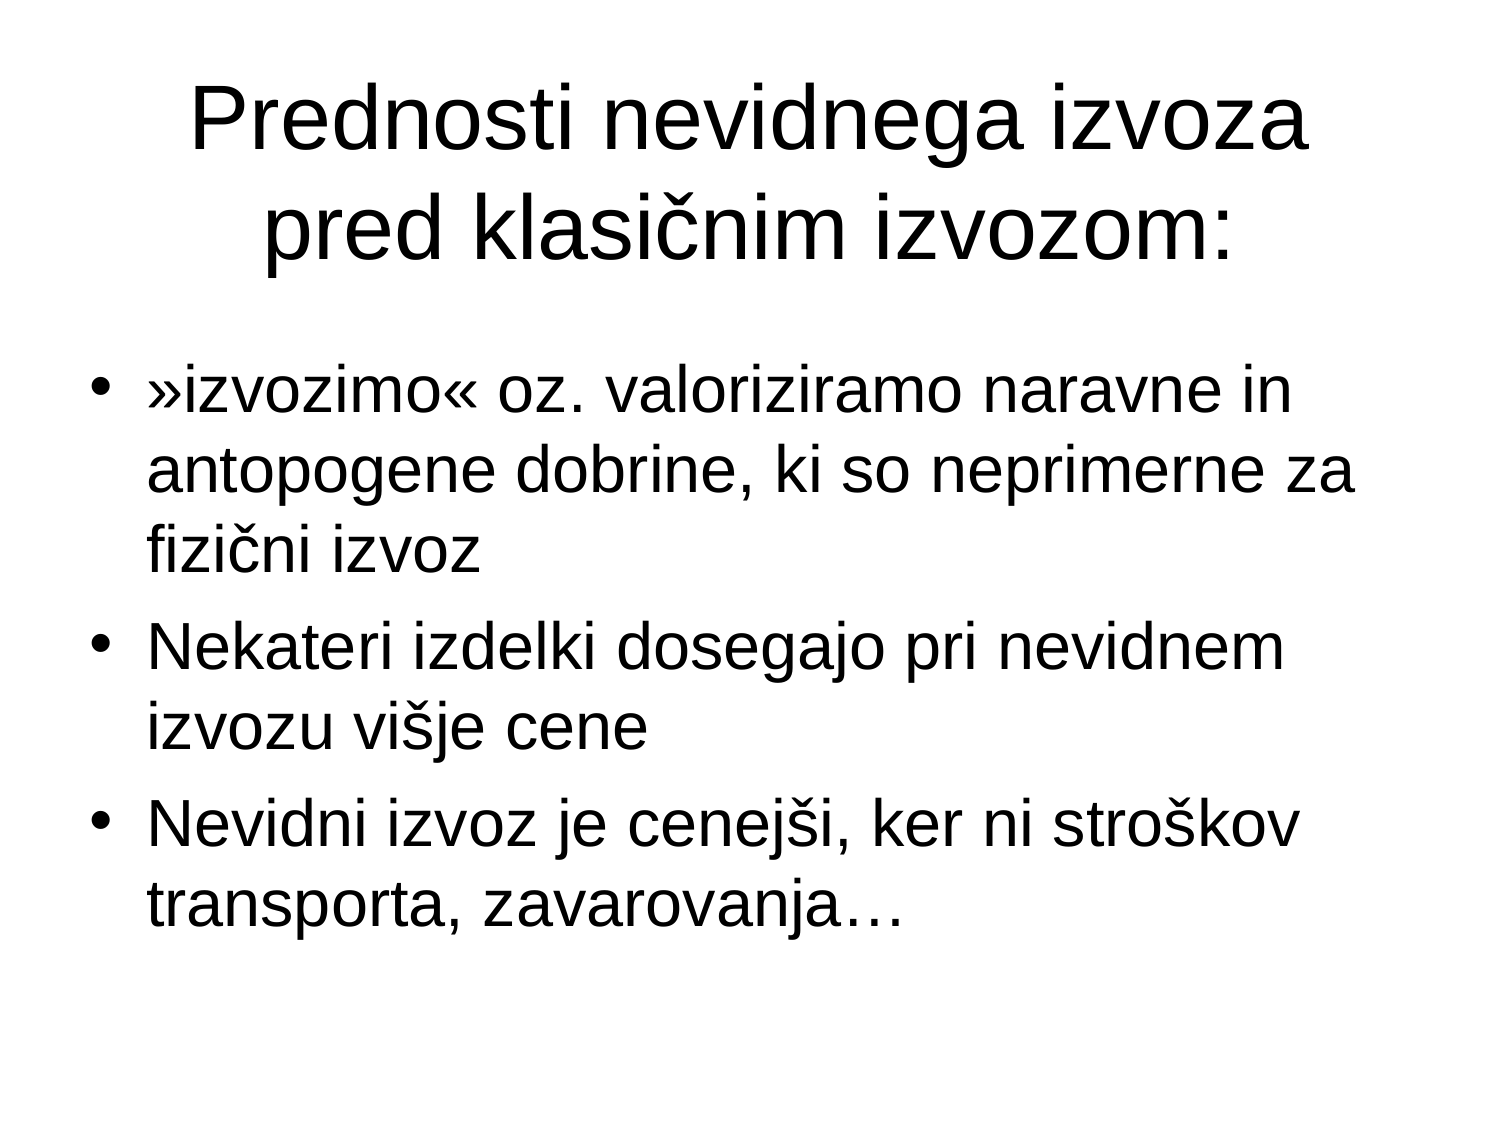

# Prednosti nevidnega izvoza pred klasičnim izvozom:
»izvozimo« oz. valoriziramo naravne in antopogene dobrine, ki so neprimerne za fizični izvoz
Nekateri izdelki dosegajo pri nevidnem izvozu višje cene
Nevidni izvoz je cenejši, ker ni stroškov transporta, zavarovanja…